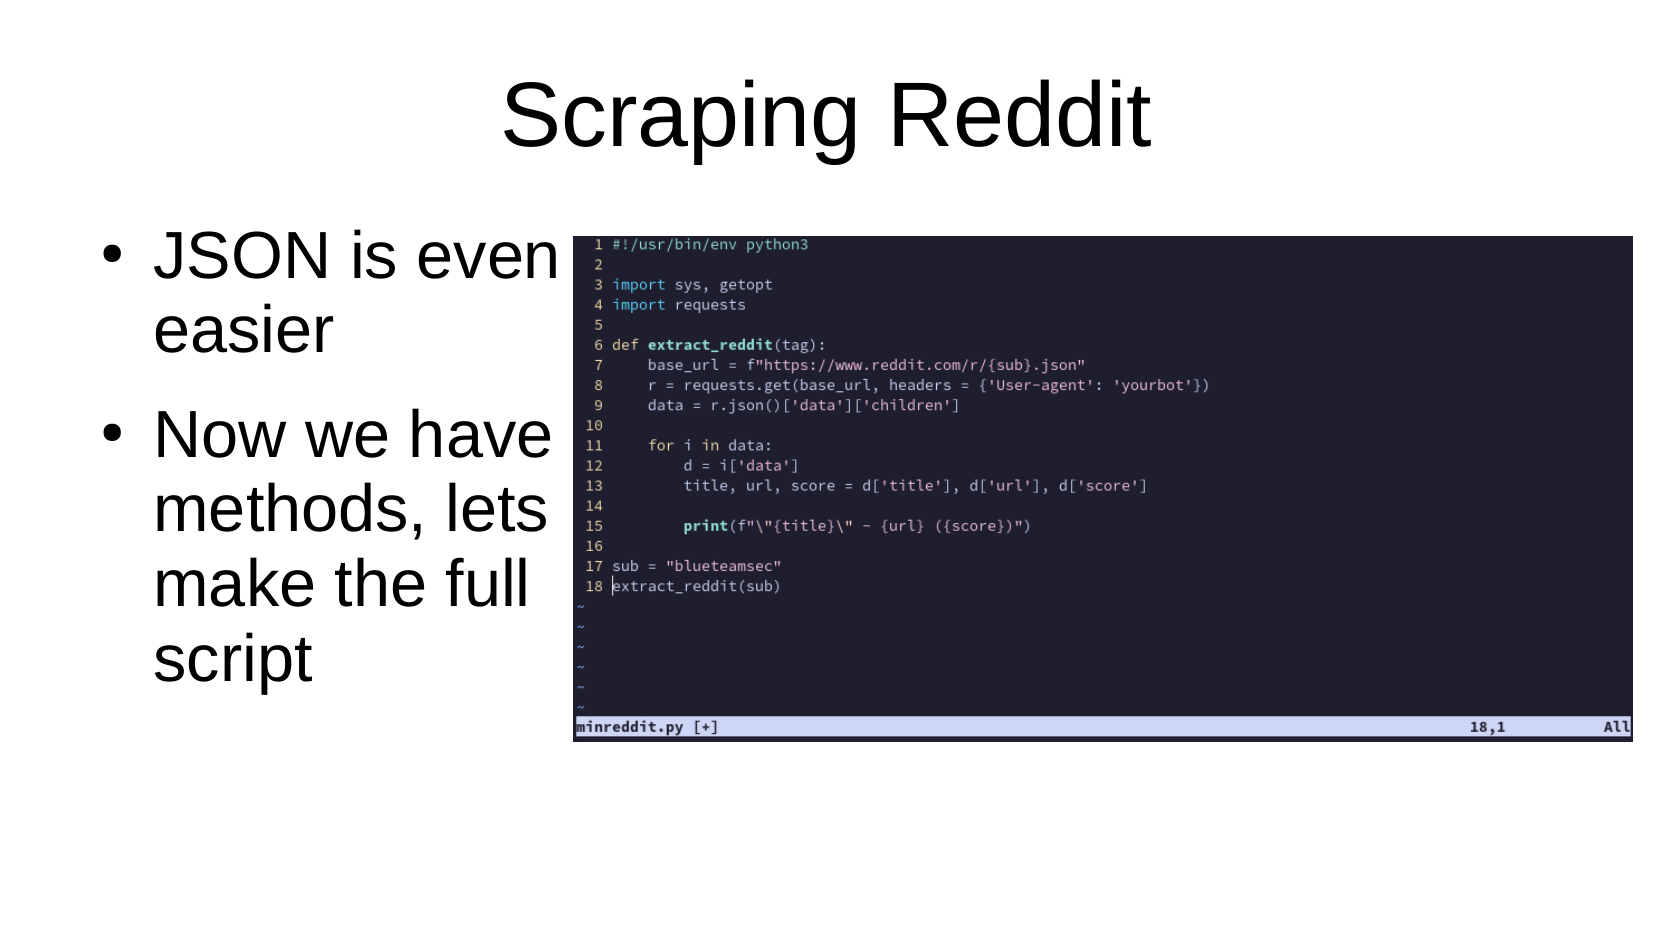

# Scraping Reddit
JSON is even easier
Now we have methods, lets make the full script